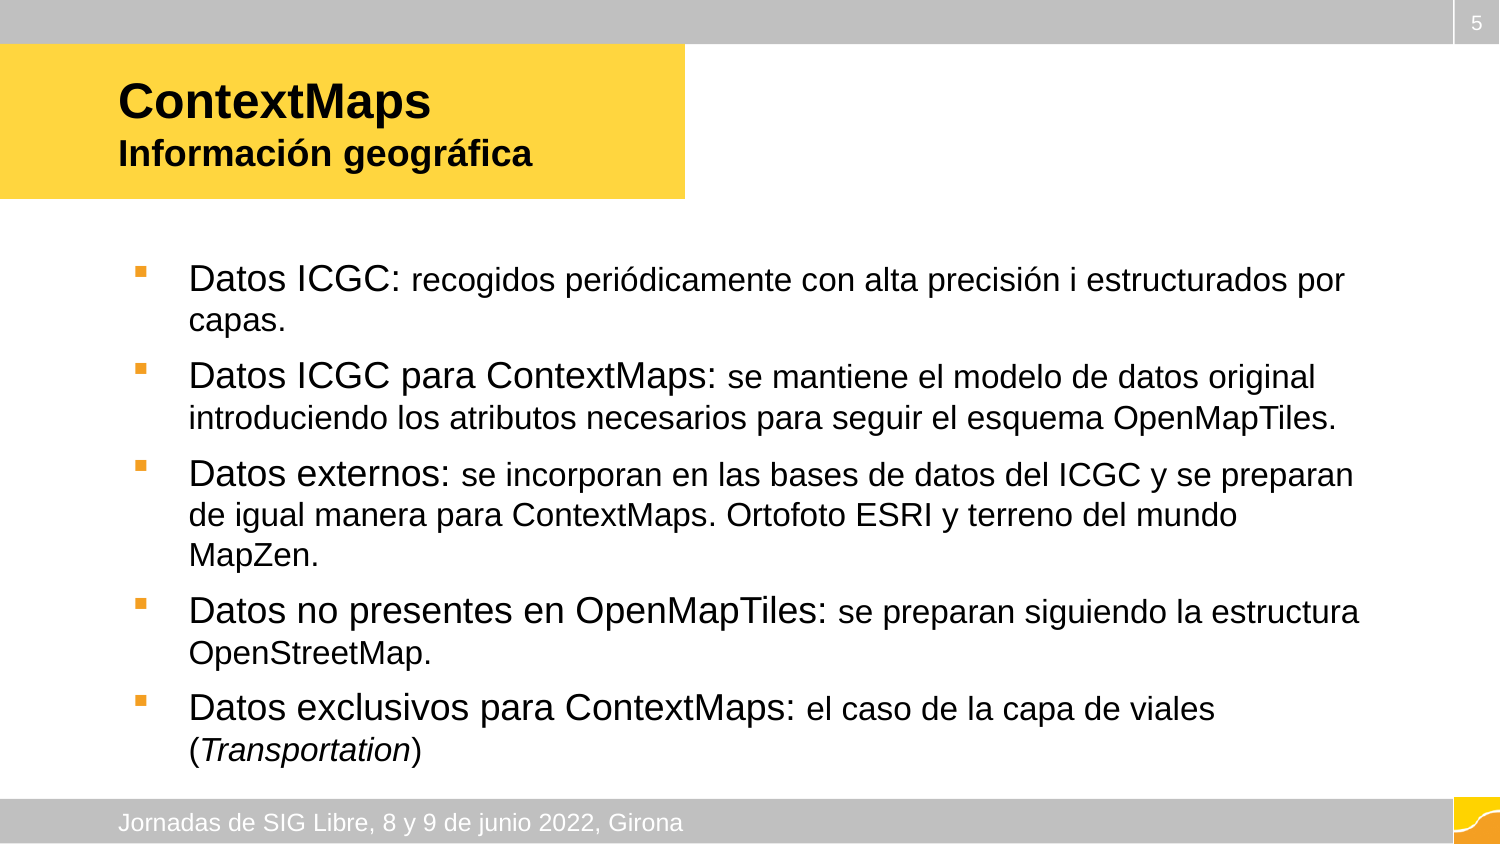

# ContextMaps Información geográfica
Datos ICGC: recogidos periódicamente con alta precisión i estructurados por capas.
Datos ICGC para ContextMaps: se mantiene el modelo de datos original introduciendo los atributos necesarios para seguir el esquema OpenMapTiles.
Datos externos: se incorporan en las bases de datos del ICGC y se preparan de igual manera para ContextMaps. Ortofoto ESRI y terreno del mundo MapZen.
Datos no presentes en OpenMapTiles: se preparan siguiendo la estructura OpenStreetMap.
Datos exclusivos para ContextMaps: el caso de la capa de viales (Transportation)
Jornadas de SIG Libre, 8 y 9 de junio 2022, Girona